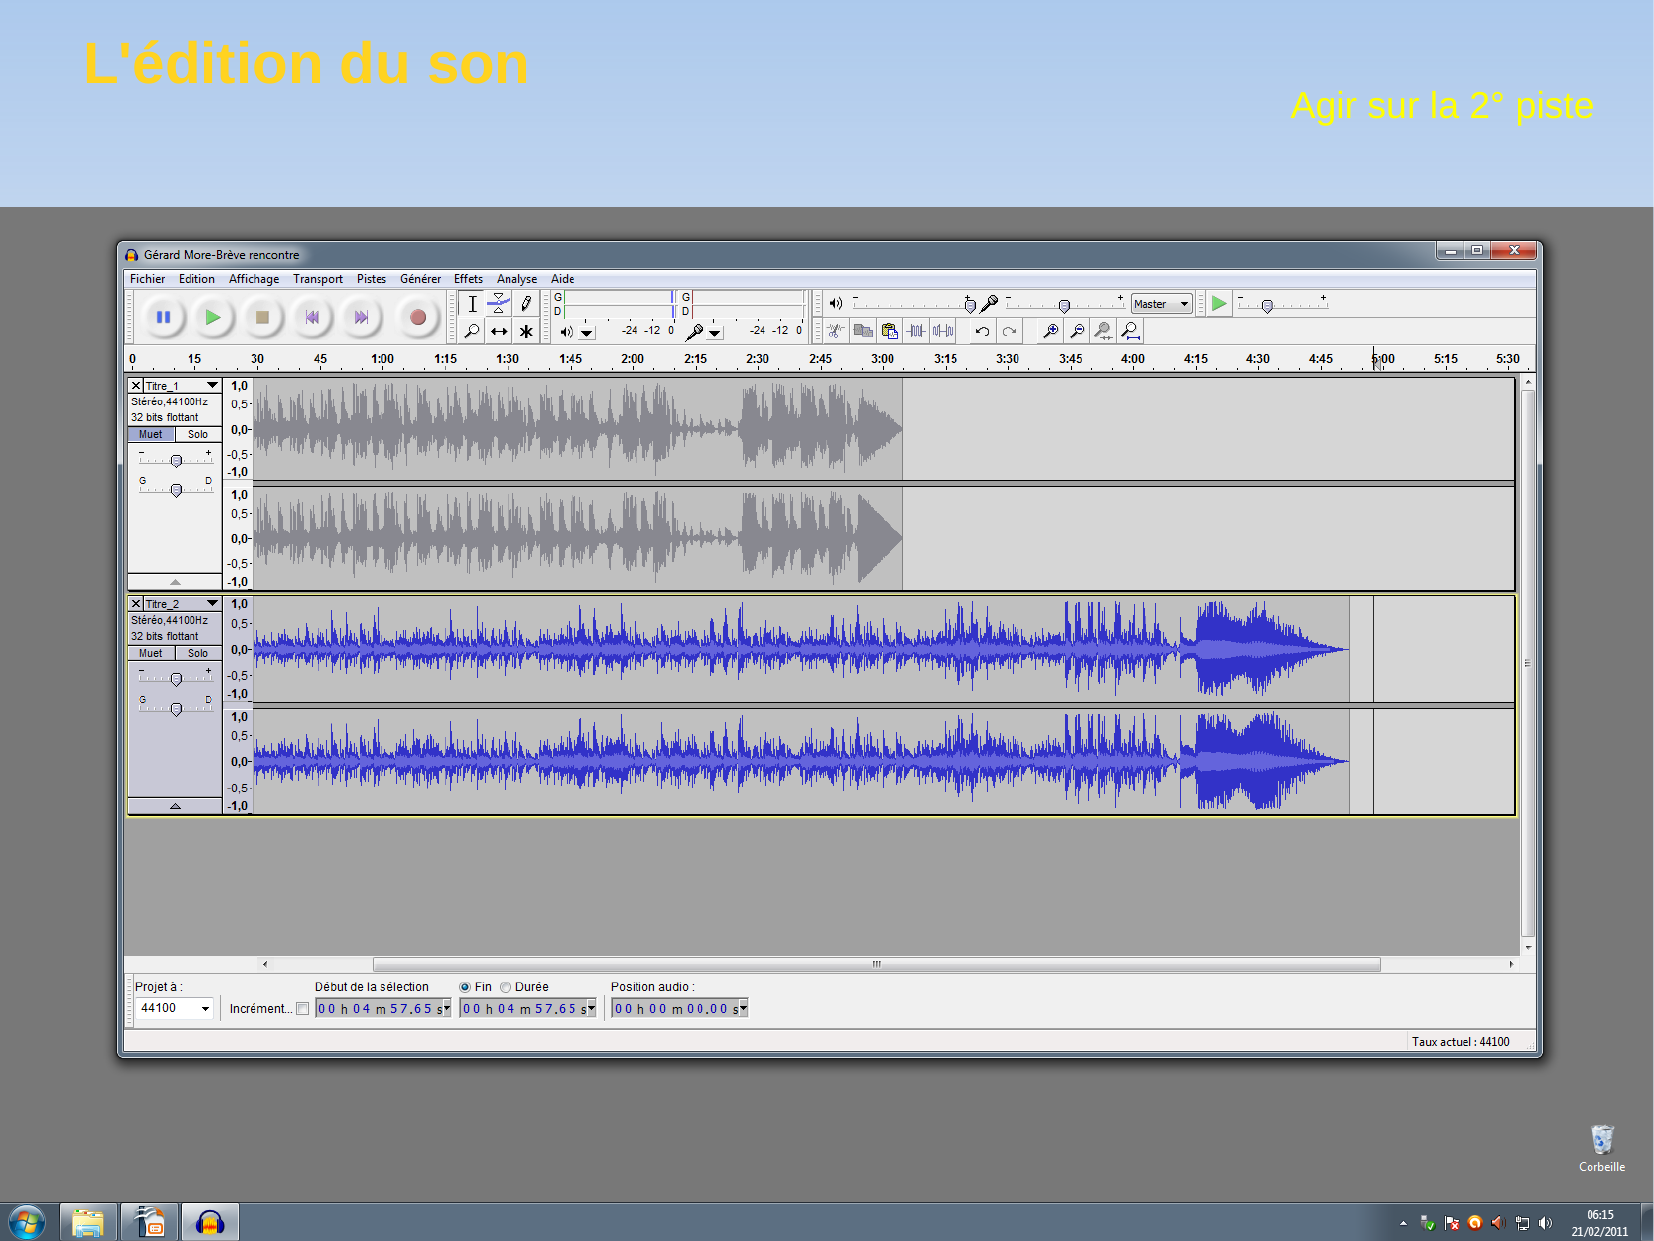

L'édition du son
 Agir sur la 2° piste
#